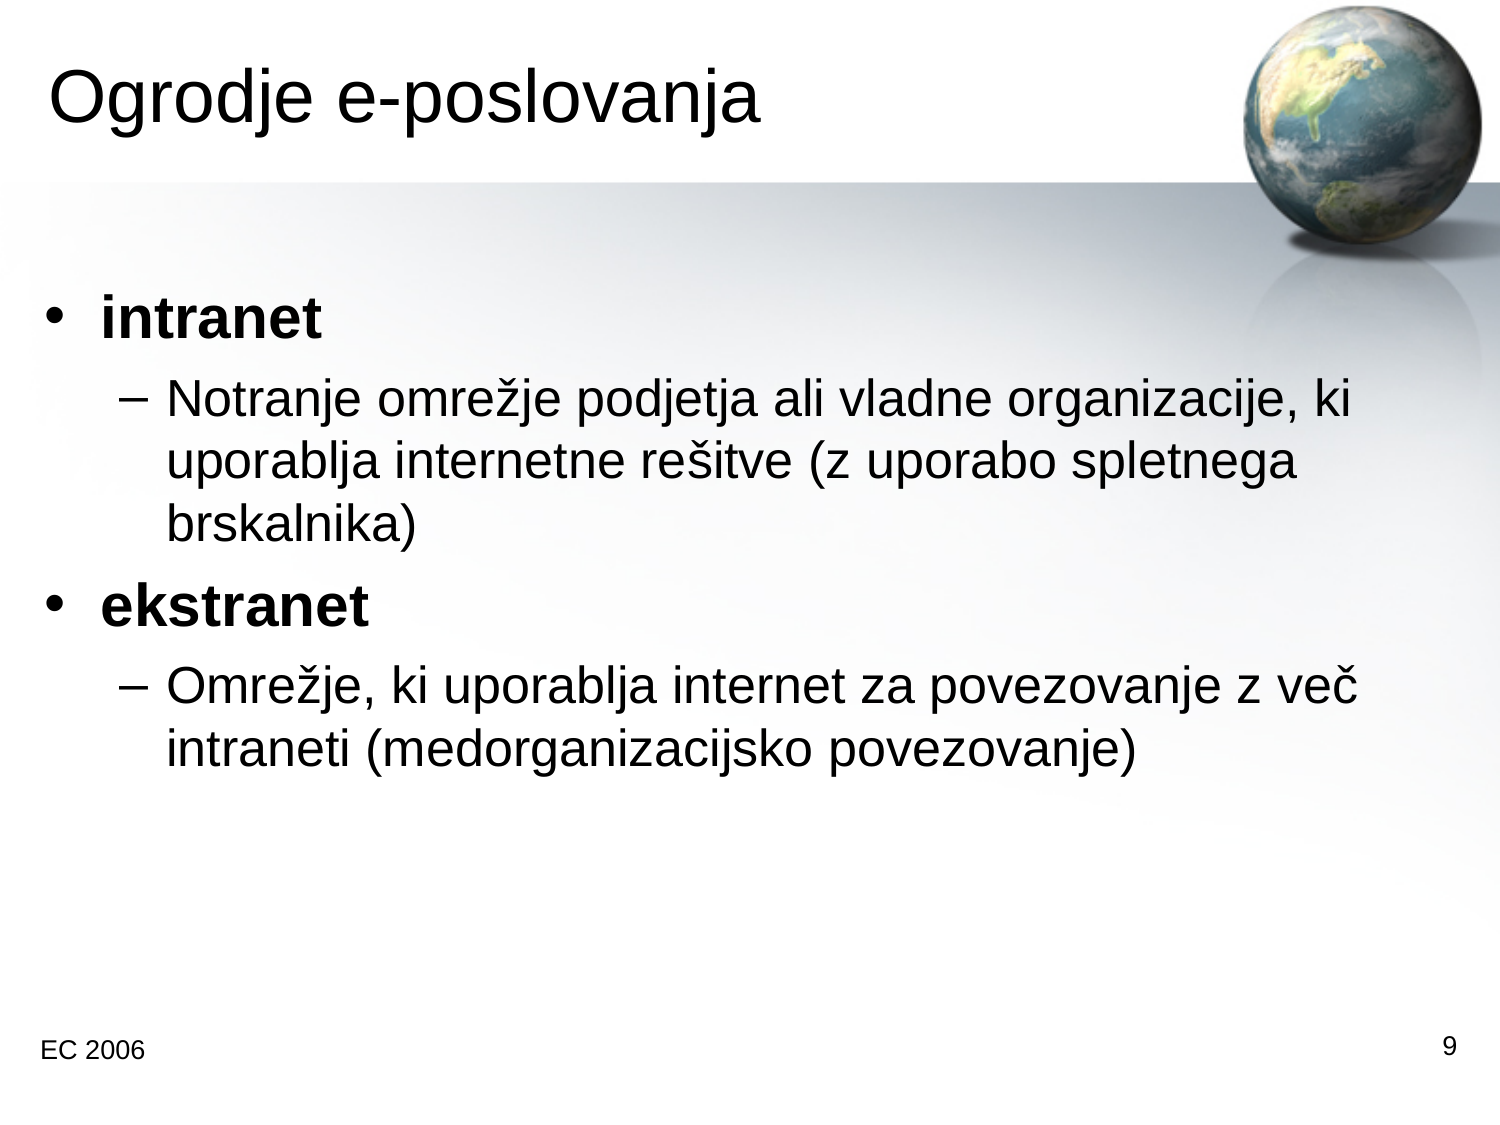

# Ogrodje e-poslovanja
intranet
Notranje omrežje podjetja ali vladne organizacije, ki uporablja internetne rešitve (z uporabo spletnega brskalnika)
ekstranet
Omrežje, ki uporablja internet za povezovanje z več intraneti (medorganizacijsko povezovanje)
EC 2006